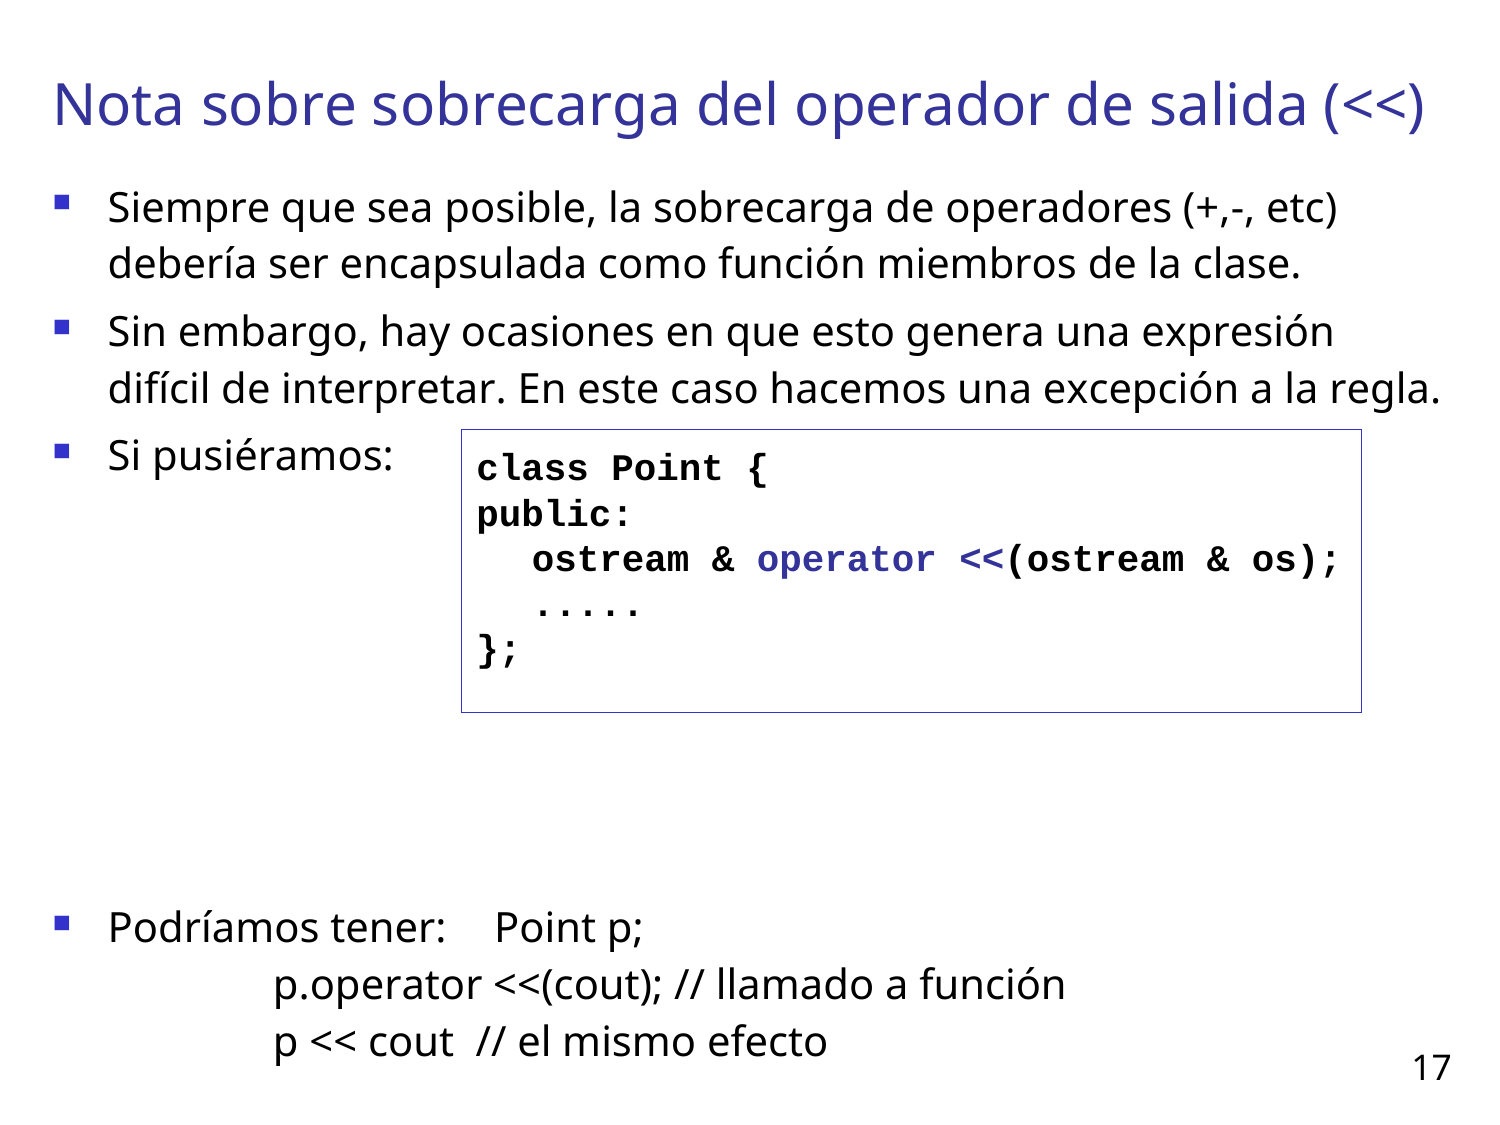

# Nota sobre sobrecarga del operador de salida (<<)‏
Siempre que sea posible, la sobrecarga de operadores (+,-, etc) debería ser encapsulada como función miembros de la clase.
Sin embargo, hay ocasiones en que esto genera una expresión difícil de interpretar. En este caso hacemos una excepción a la regla.
Si pusiéramos:
Podríamos tener: 	Point p;
			p.operator <<(cout); // llamado a función
			p << cout // el mismo efecto
class Point {
public:
	ostream & operator <<(ostream & os);
	.....
};
17